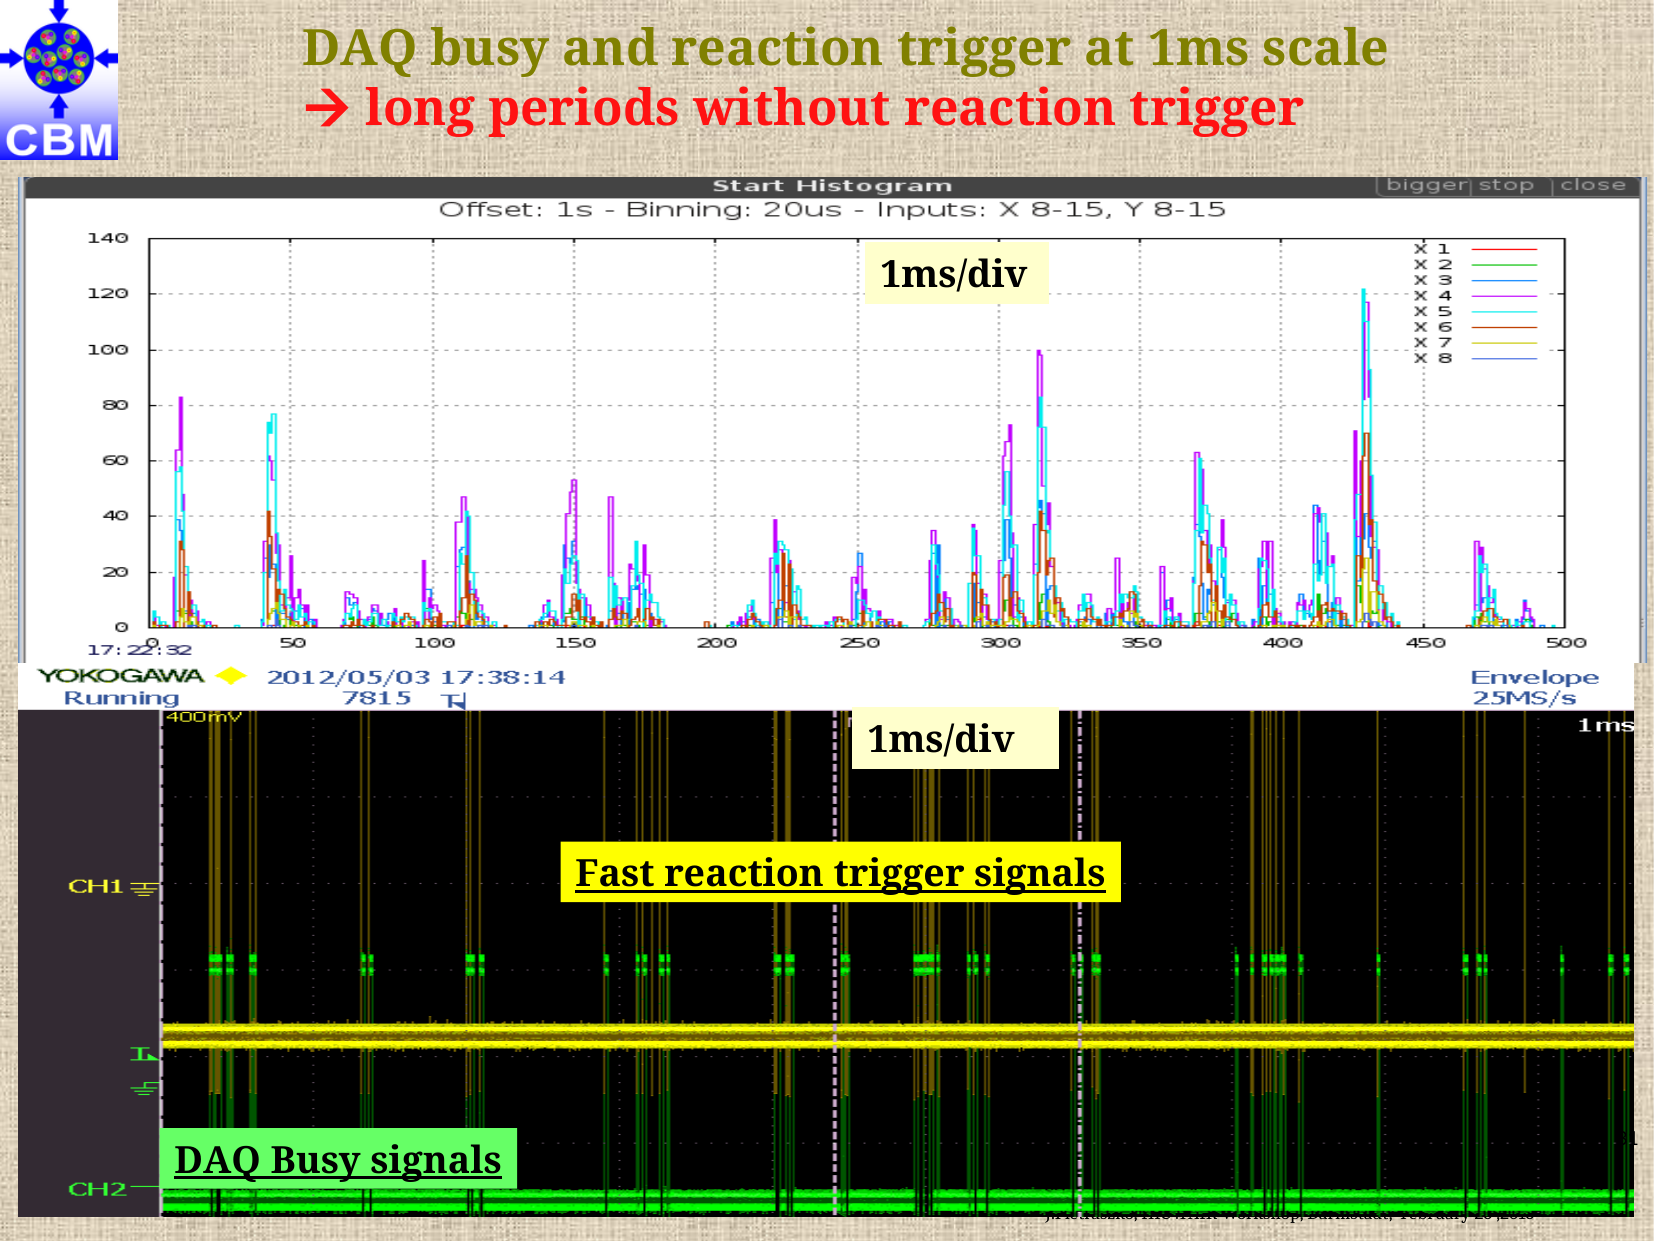

DAQ busy and reaction trigger at 1ms scale
 long periods without reaction trigger
1ms/div
1ms/div
Fast reaction trigger signals
DAQ Busy signals